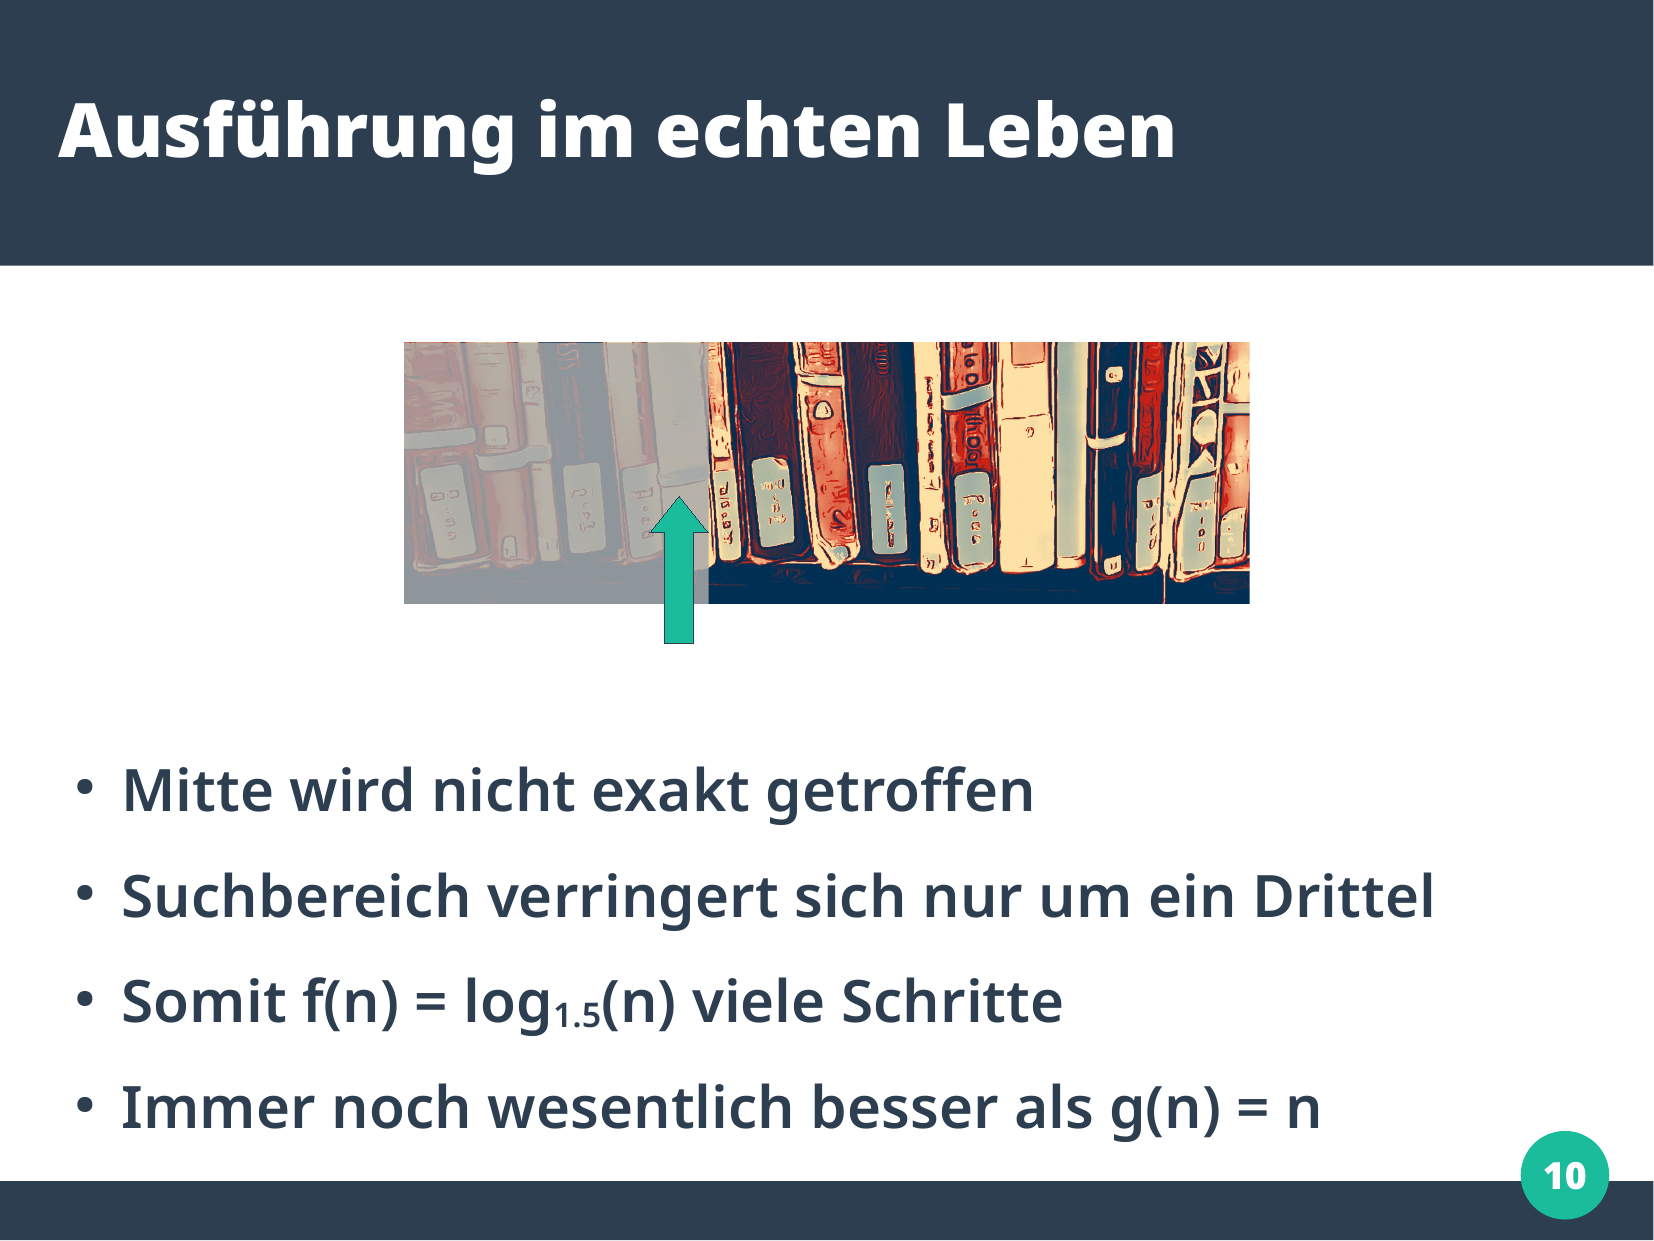

# Ausführung im echten Leben
Mitte wird nicht exakt getroffen
Suchbereich verringert sich nur um ein Drittel
Somit f(n) = log1.5(n) viele Schritte
Immer noch wesentlich besser als g(n) = n
10